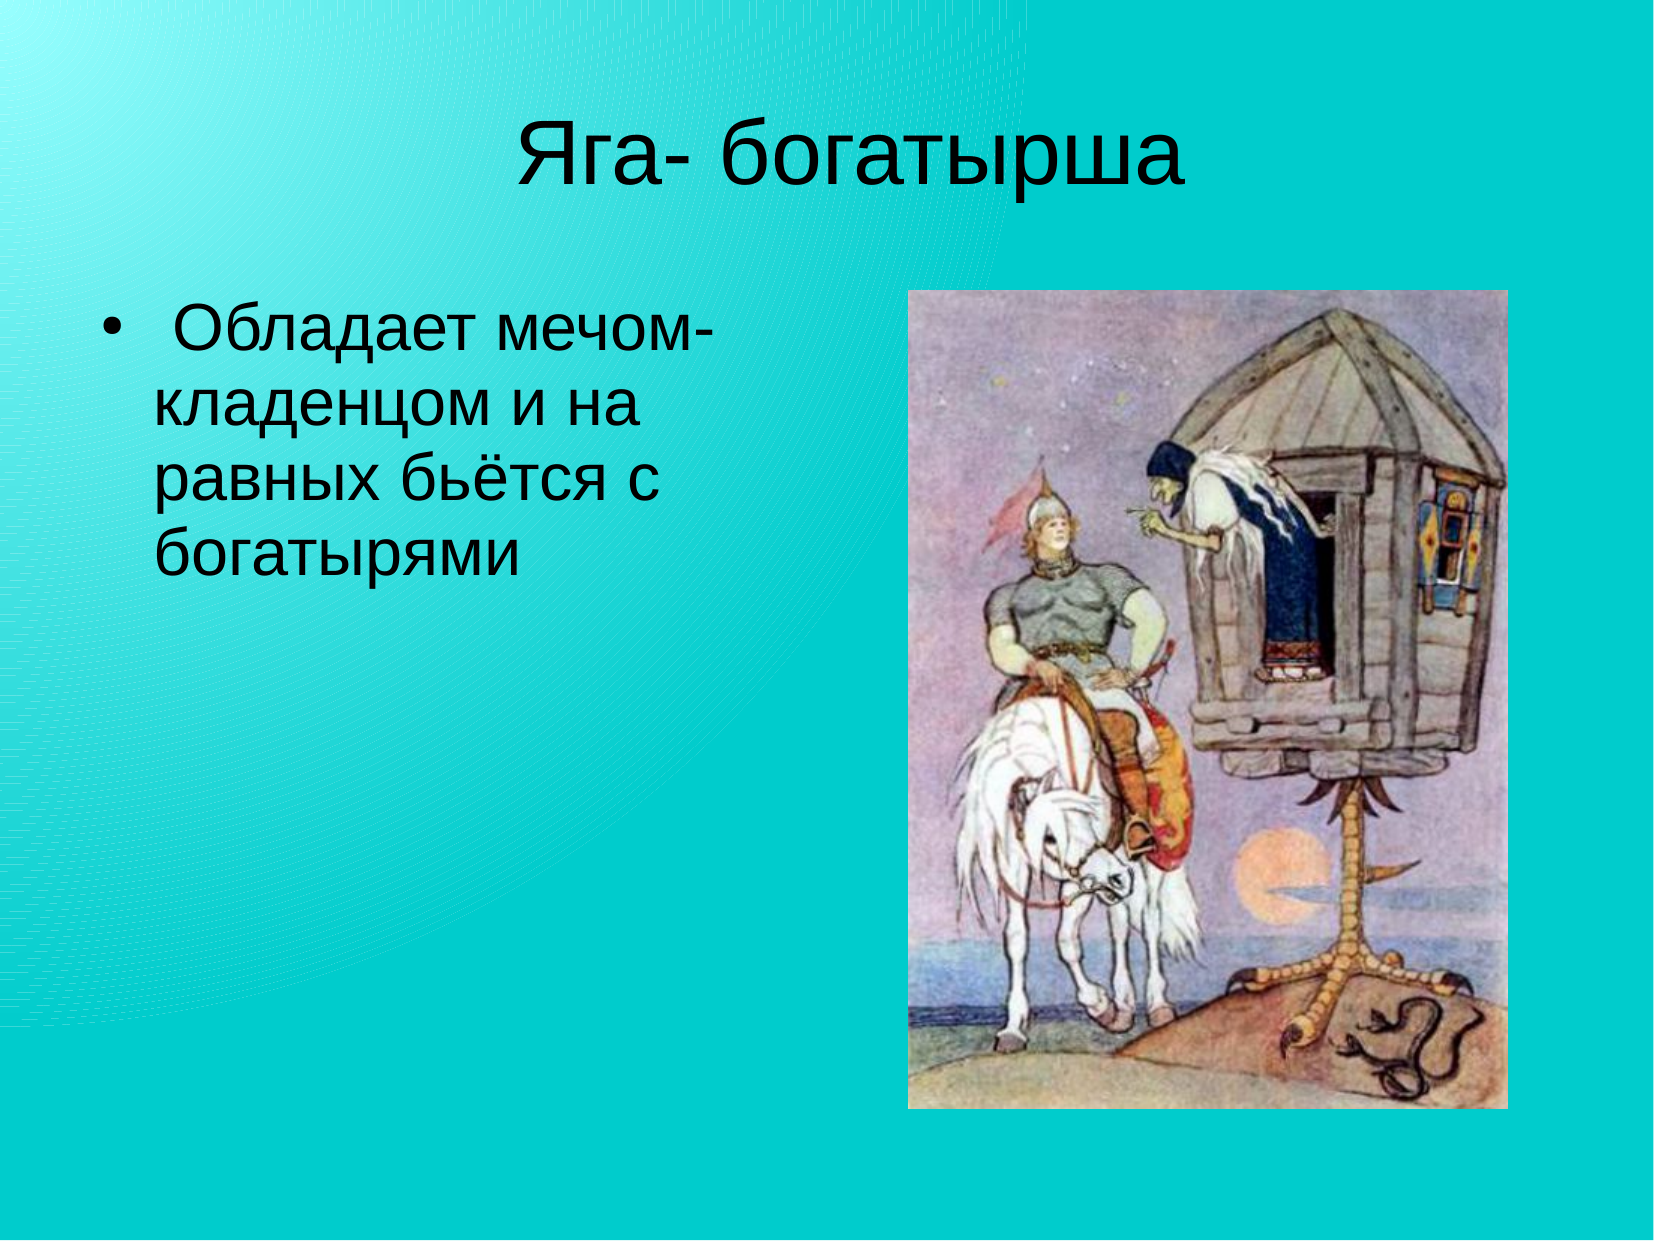

# Яга- богатырша
 Обладает мечом- кладенцом и на равных бьётся с богатырями